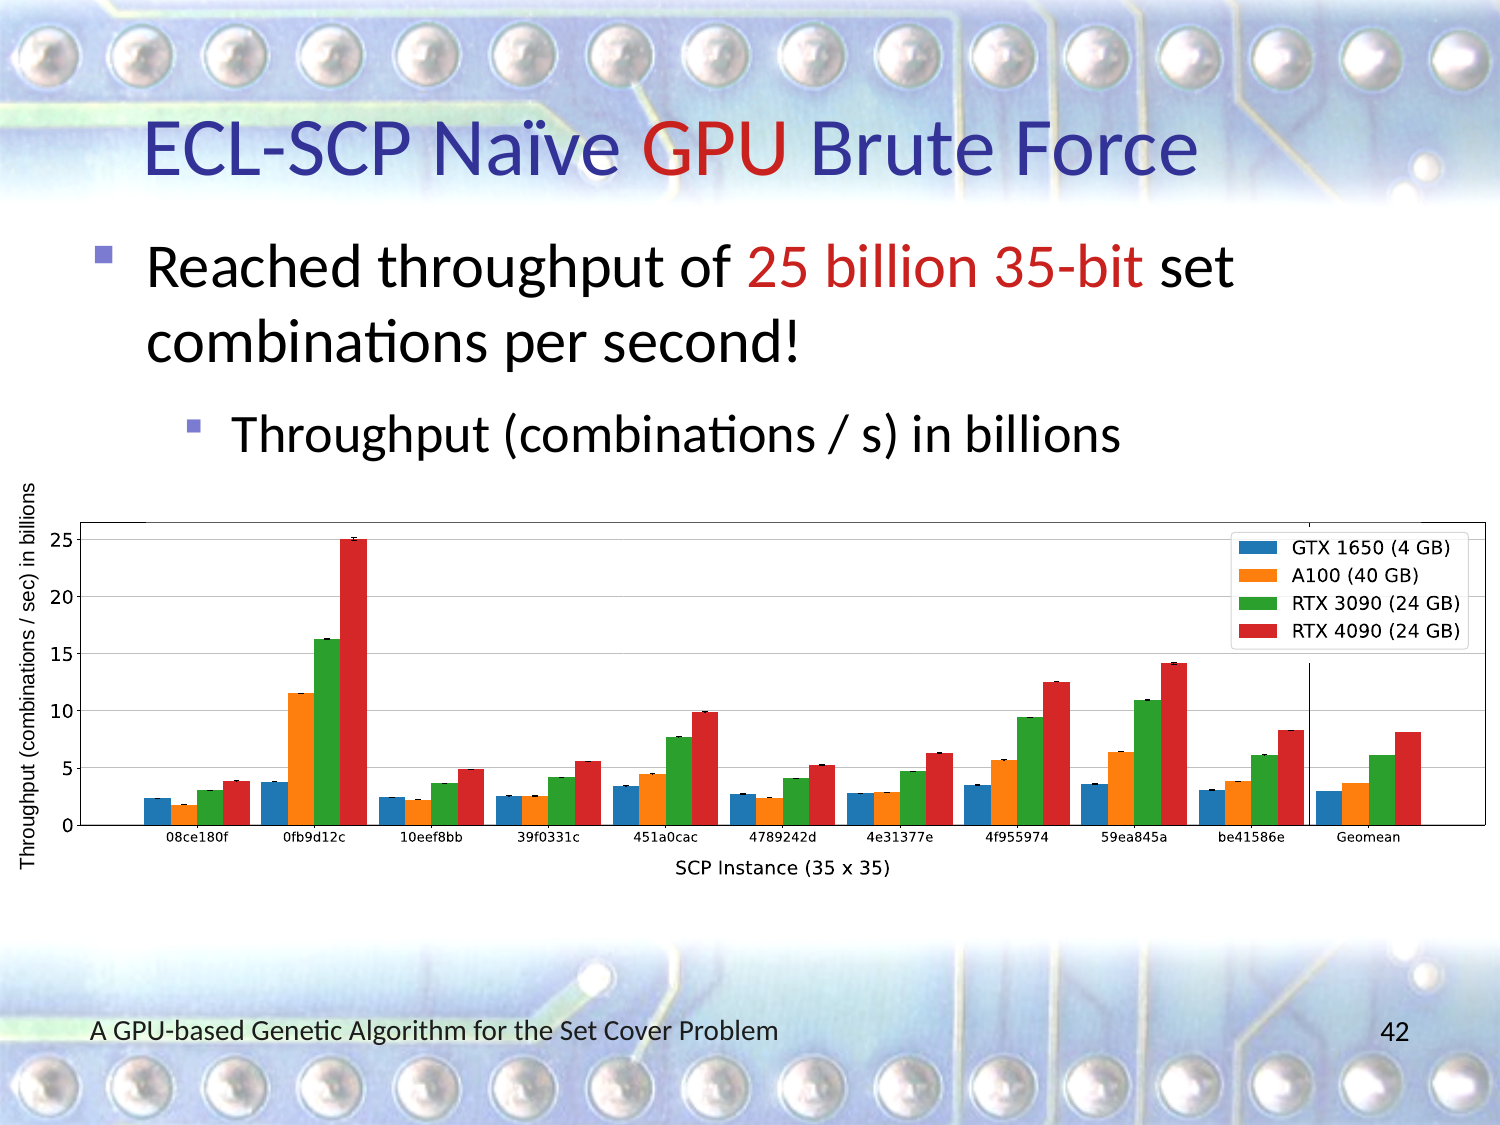

ECL-SCP Naïve GPU Brute Force
# Reached throughput of 25 billion 35-bit set combinations per second!
Throughput (combinations / s) in billions
Throughput (combinations / sec) in billions
A GPU-based Genetic Algorithm for the Set Cover Problem
42